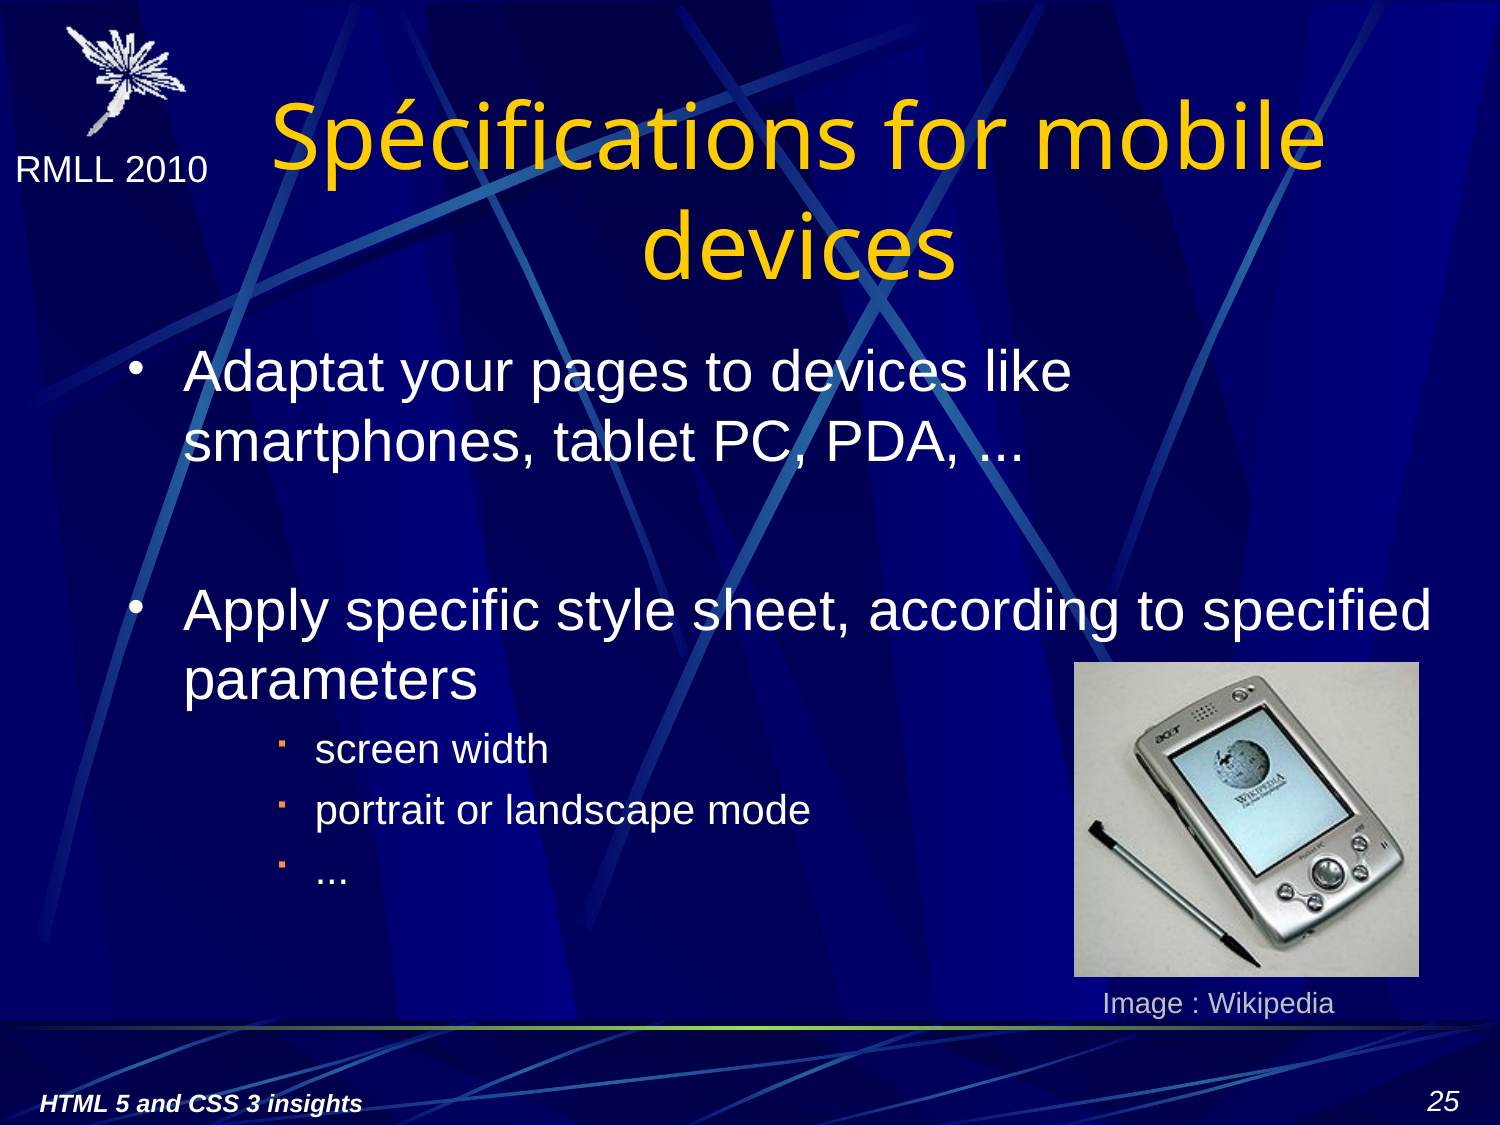

# Spécifications for mobile devices
Adaptat your pages to devices like smartphones, tablet PC, PDA, ...
Apply specific style sheet, according to specified parameters
screen width
portrait or landscape mode
...
Image : Wikipedia